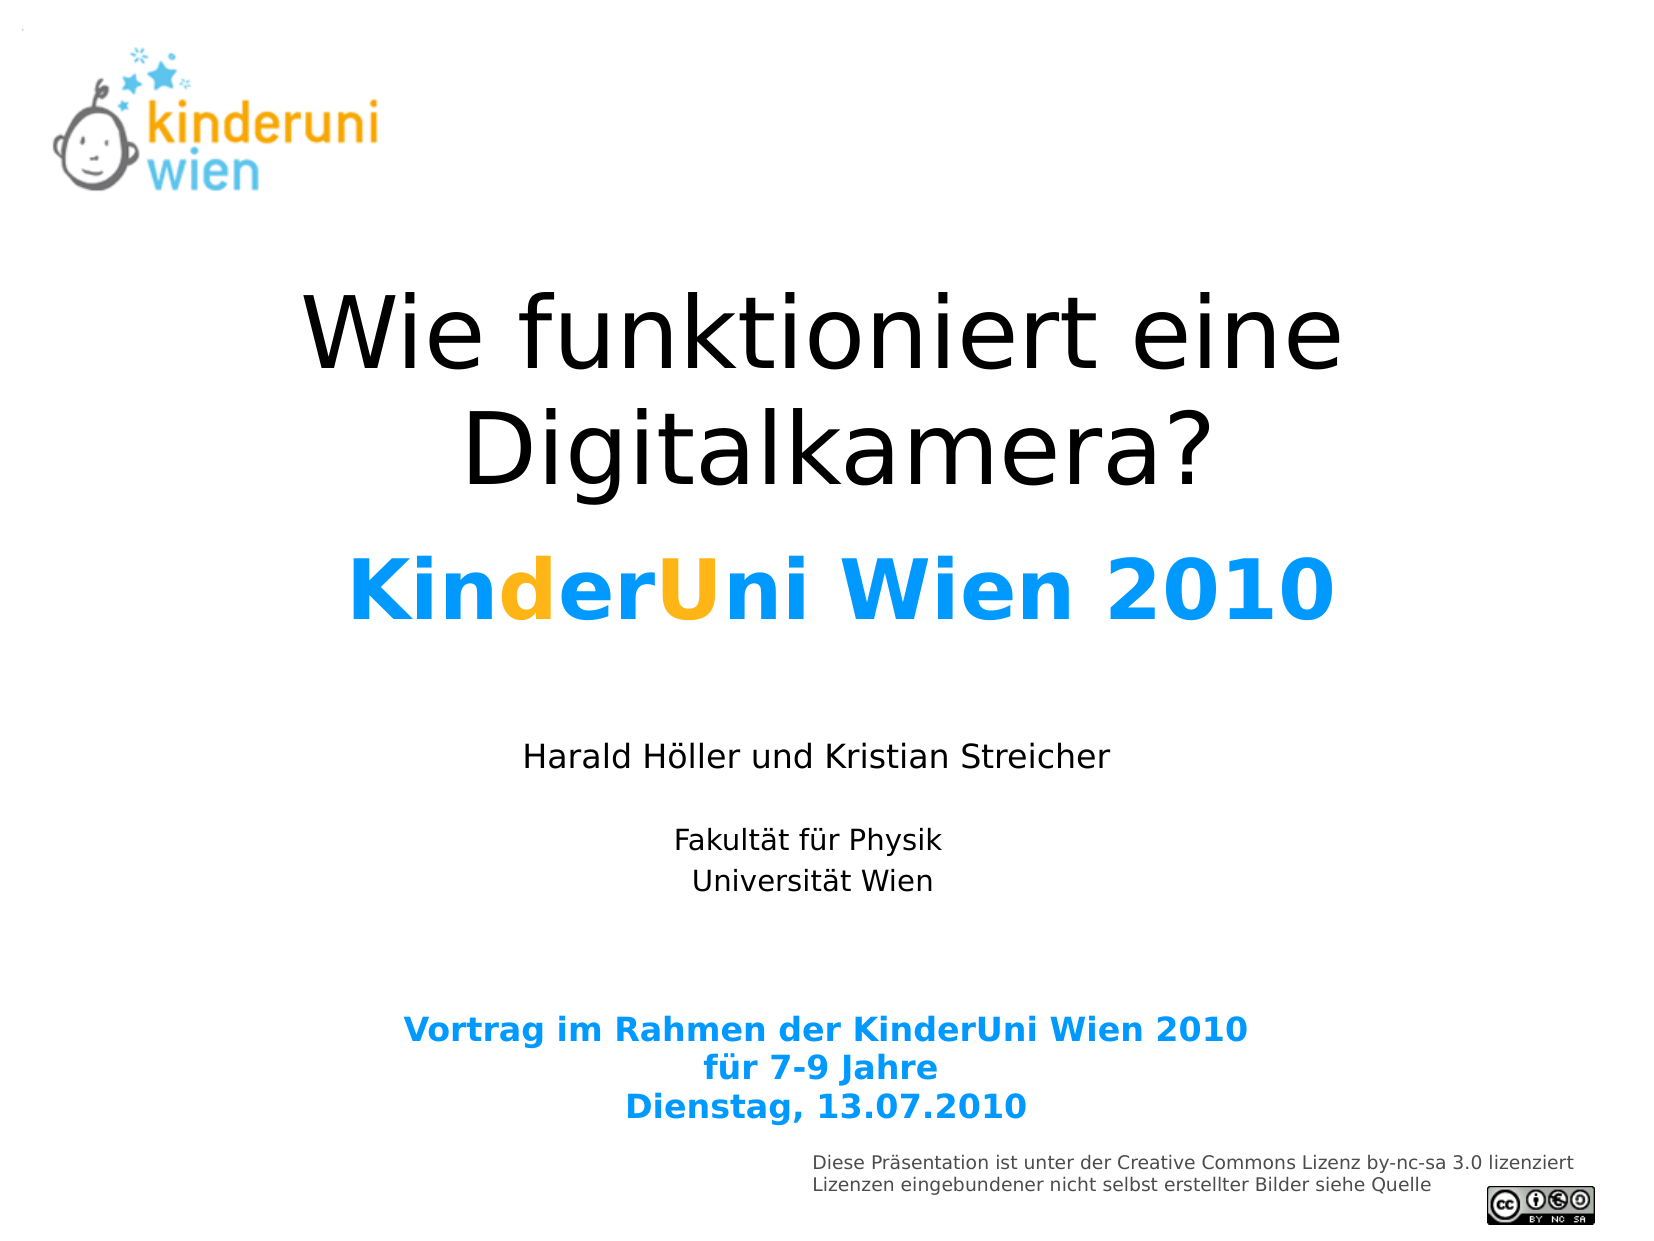

# Wie funktioniert eine Digitalkamera?
KinderUni Wien 2010
Harald Höller und Kristian Streicher
Fakultät für Physik
Universität Wien
Vortrag im Rahmen der KinderUni Wien 2010
für 7-9 Jahre
Dienstag, 13.07.2010
Diese Präsentation ist unter der Creative Commons Lizenz by-nc-sa 3.0 lizenziert
Lizenzen eingebundener nicht selbst erstellter Bilder siehe Quelle